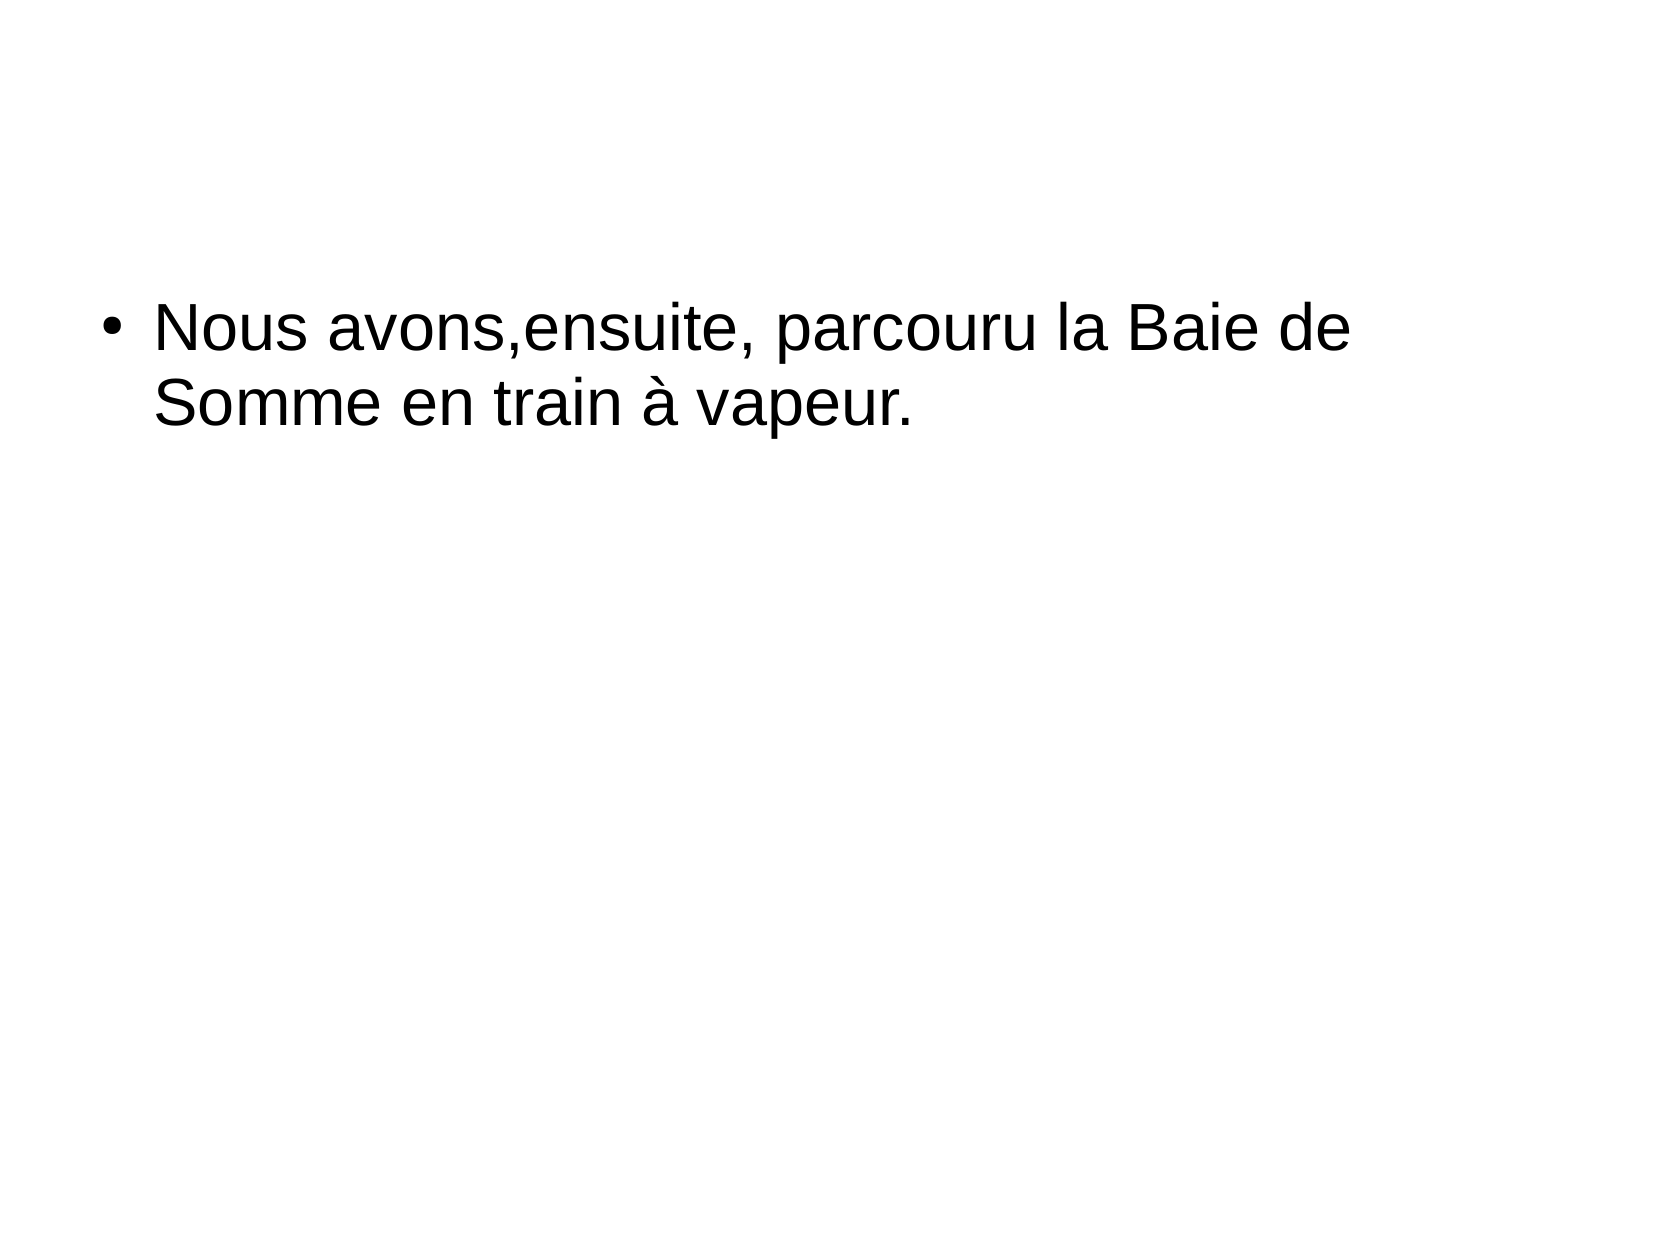

#
Nous avons,ensuite, parcouru la Baie de Somme en train à vapeur.